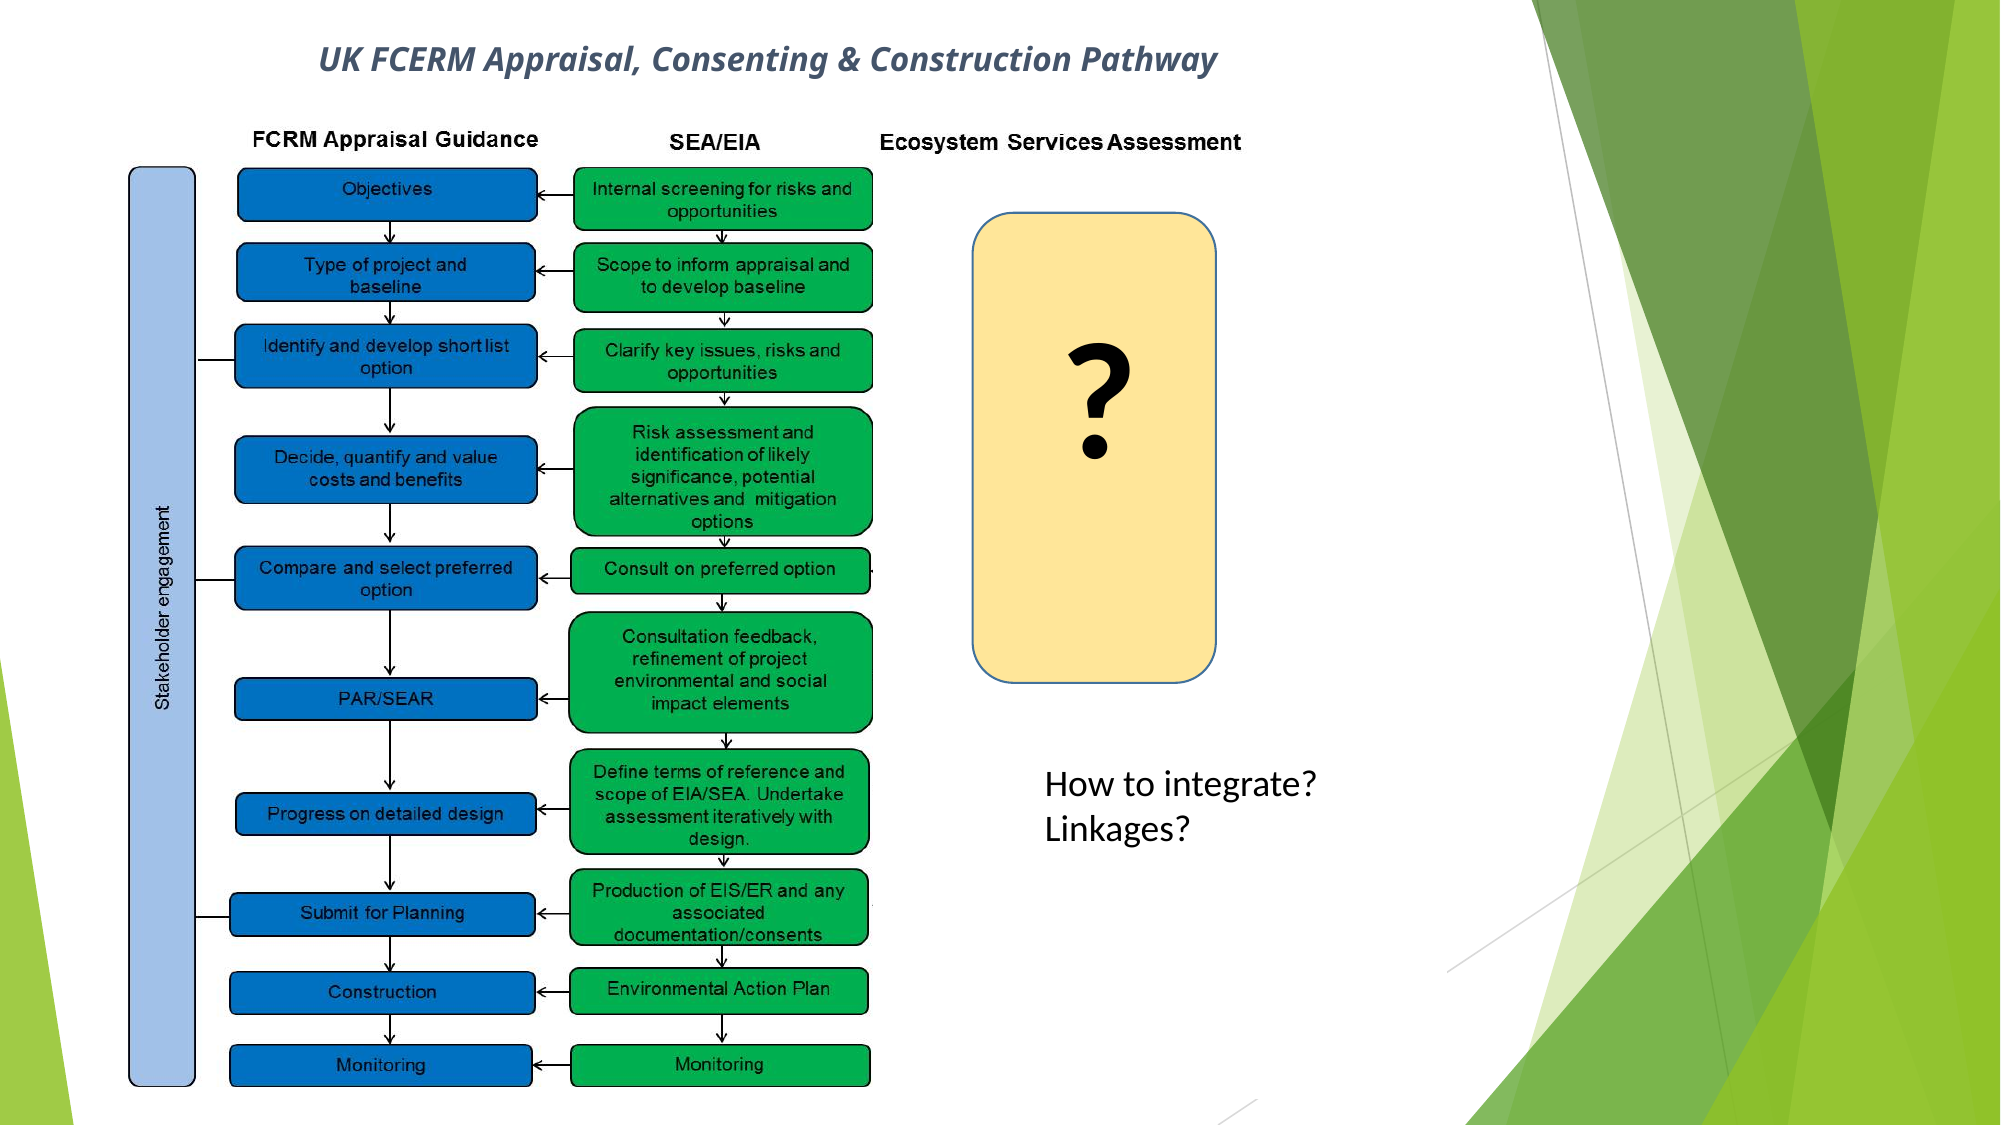

# UK FCERM Appraisal, Consenting & Construction Pathway
?
How to integrate?
Linkages?